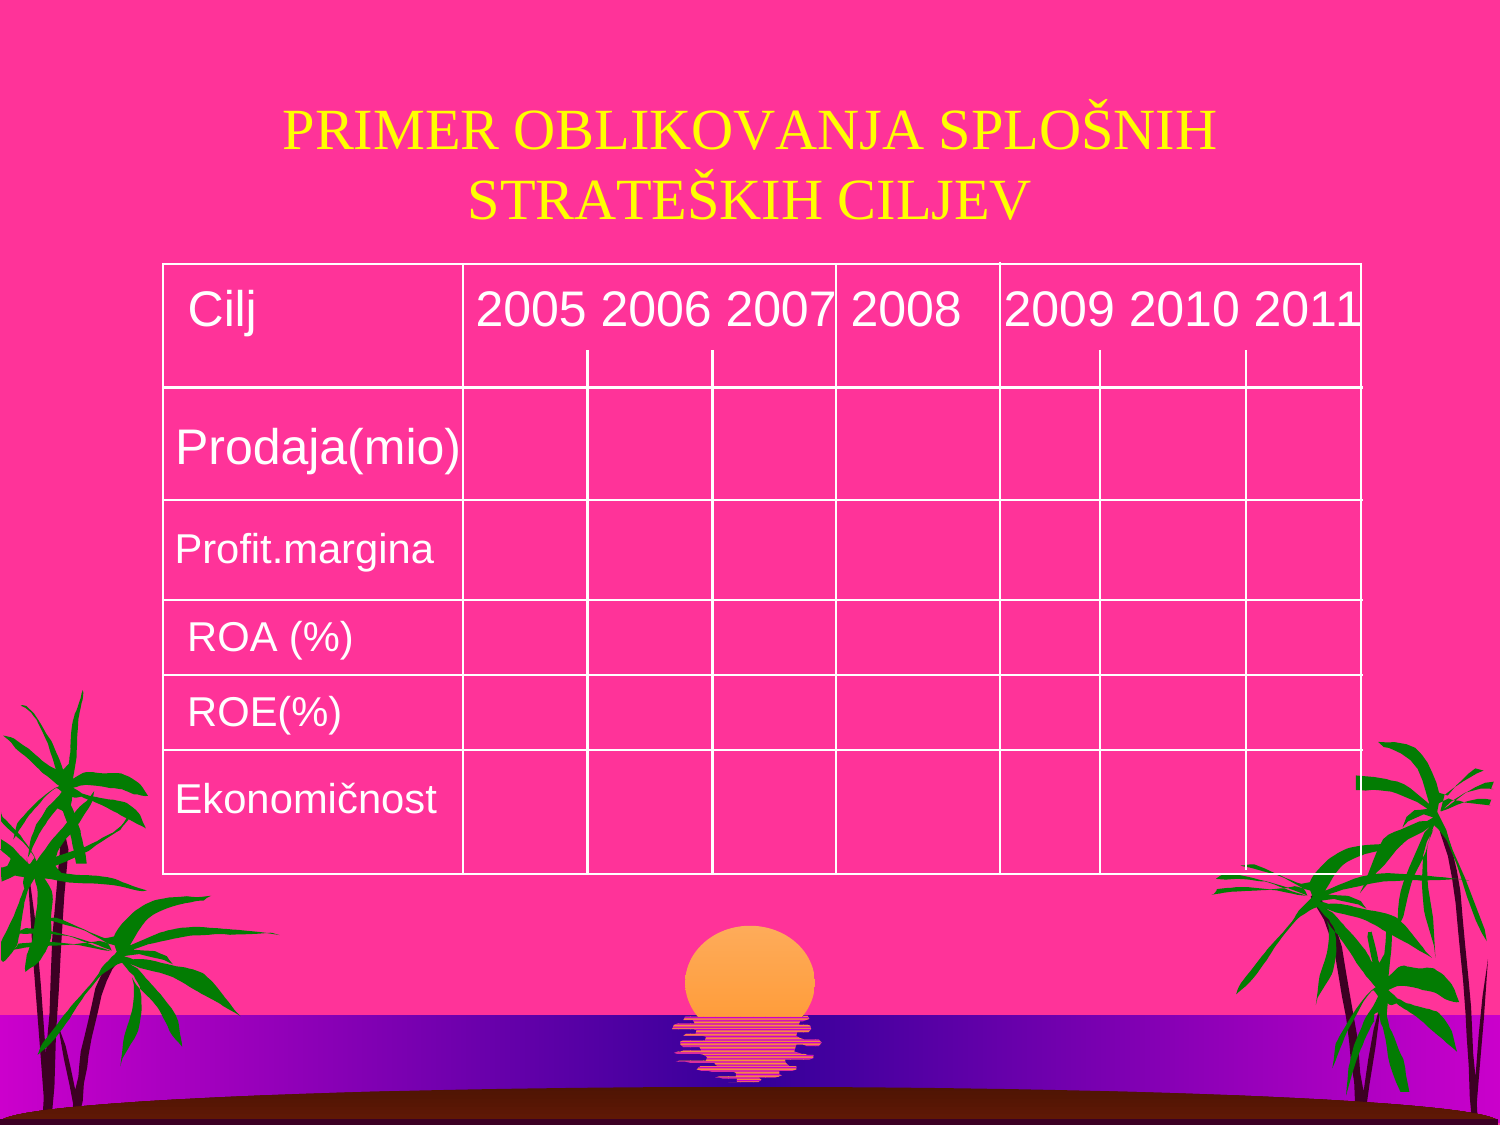

# PRIMER OBLIKOVANJA SPLOŠNIH STRATEŠKIH CILJEV
Cilj
2005 2006 2007 2008 2009 2010 2011
Prodaja(mio)
Profit.margina
ROA (%)
ROE(%)
Ekonomičnost